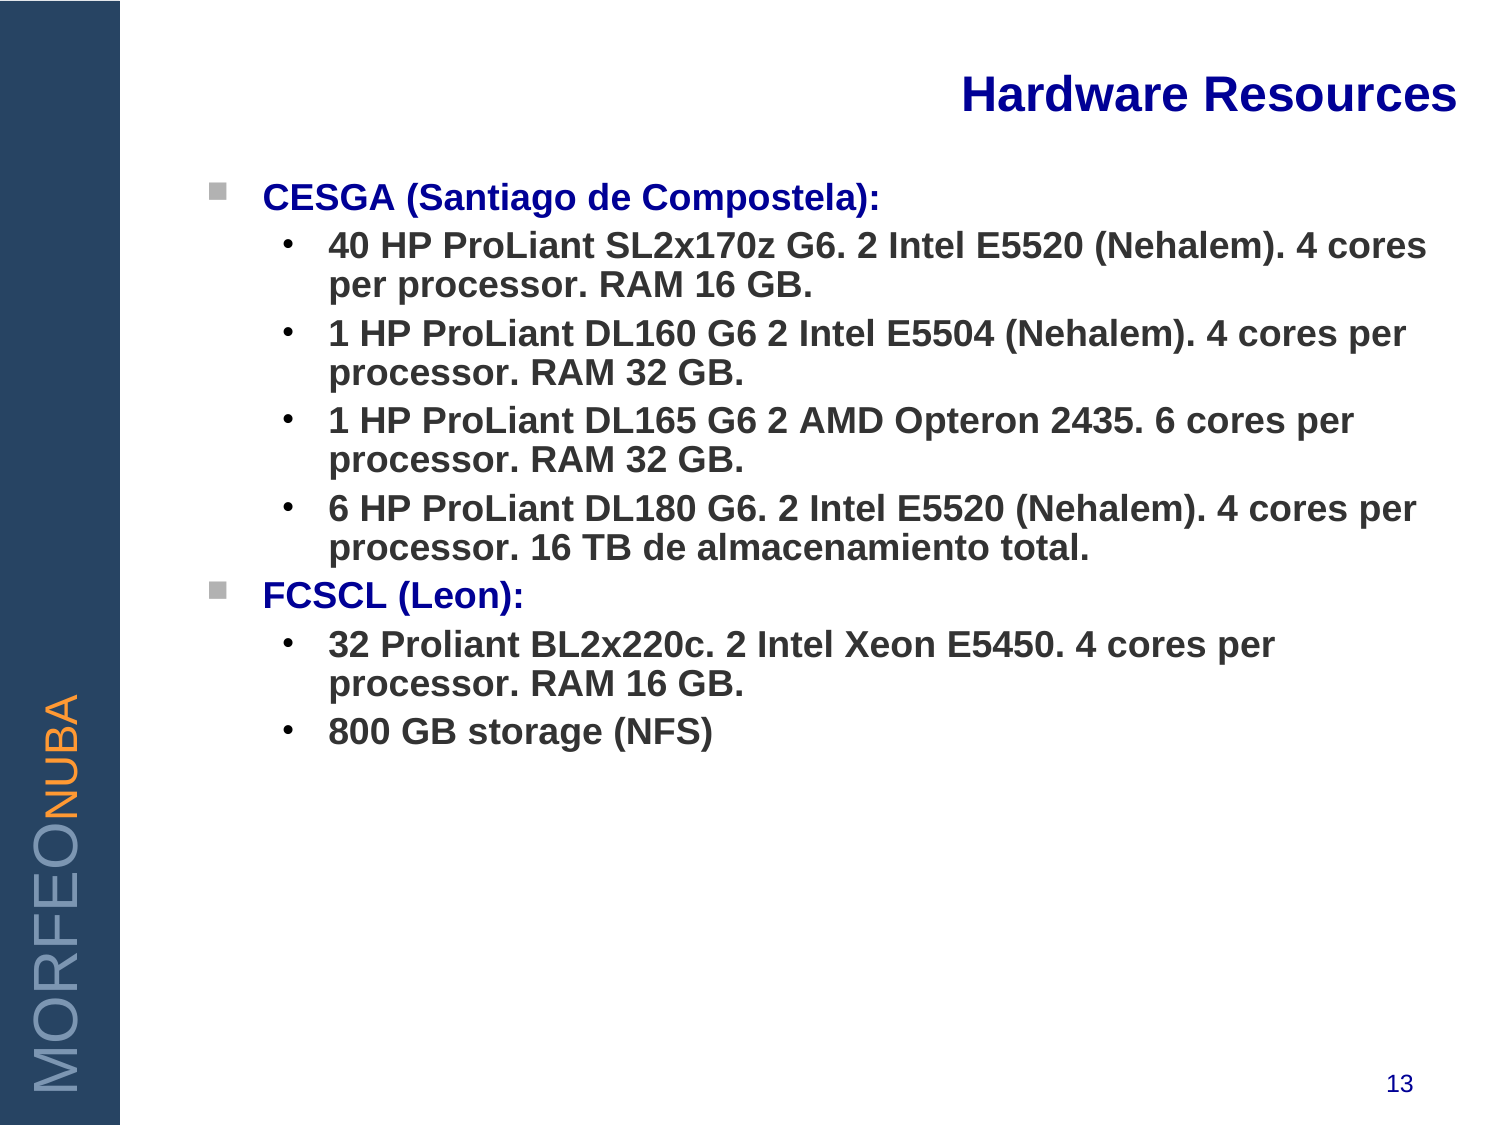

Hardware Resources
CESGA (Santiago de Compostela):
40 HP ProLiant SL2x170z G6. 2 Intel E5520 (Nehalem). 4 cores per processor. RAM 16 GB.
1 HP ProLiant DL160 G6 2 Intel E5504 (Nehalem). 4 cores per processor. RAM 32 GB.
1 HP ProLiant DL165 G6 2 AMD Opteron 2435. 6 cores per processor. RAM 32 GB.
6 HP ProLiant DL180 G6. 2 Intel E5520 (Nehalem). 4 cores per processor. 16 TB de almacenamiento total.
FCSCL (Leon):
32 Proliant BL2x220c. 2 Intel Xeon E5450. 4 cores per processor. RAM 16 GB.
800 GB storage (NFS)